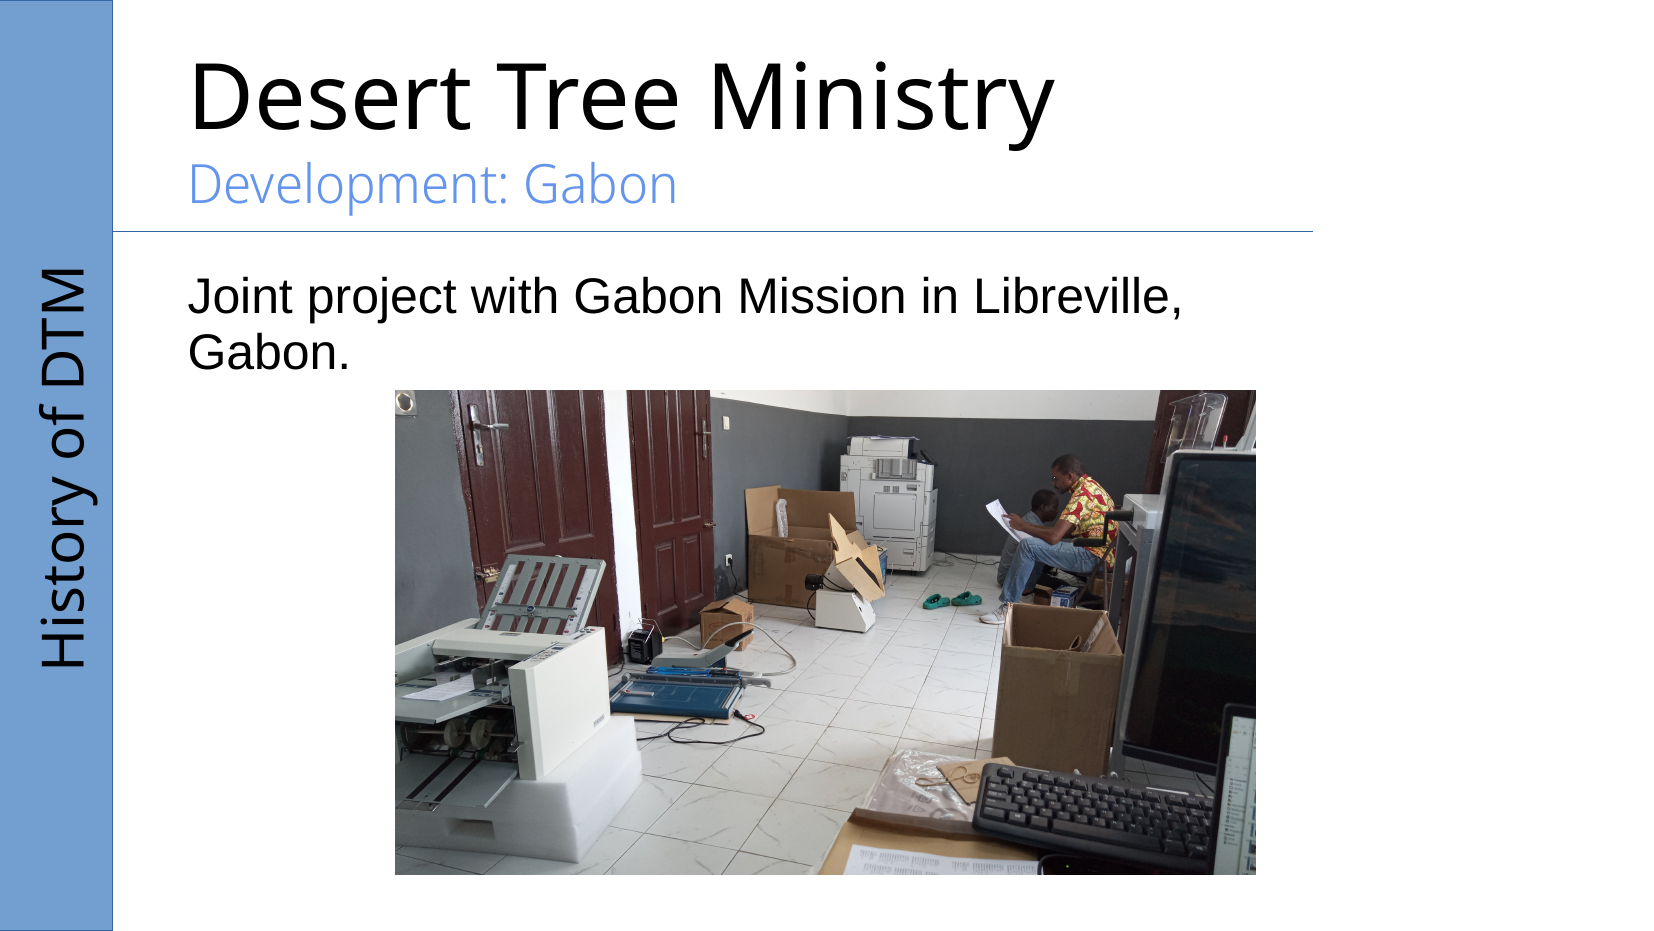

# Desert Tree Ministry
Development: Gabon
Joint project with Gabon Mission in Libreville, Gabon.
History of DTM